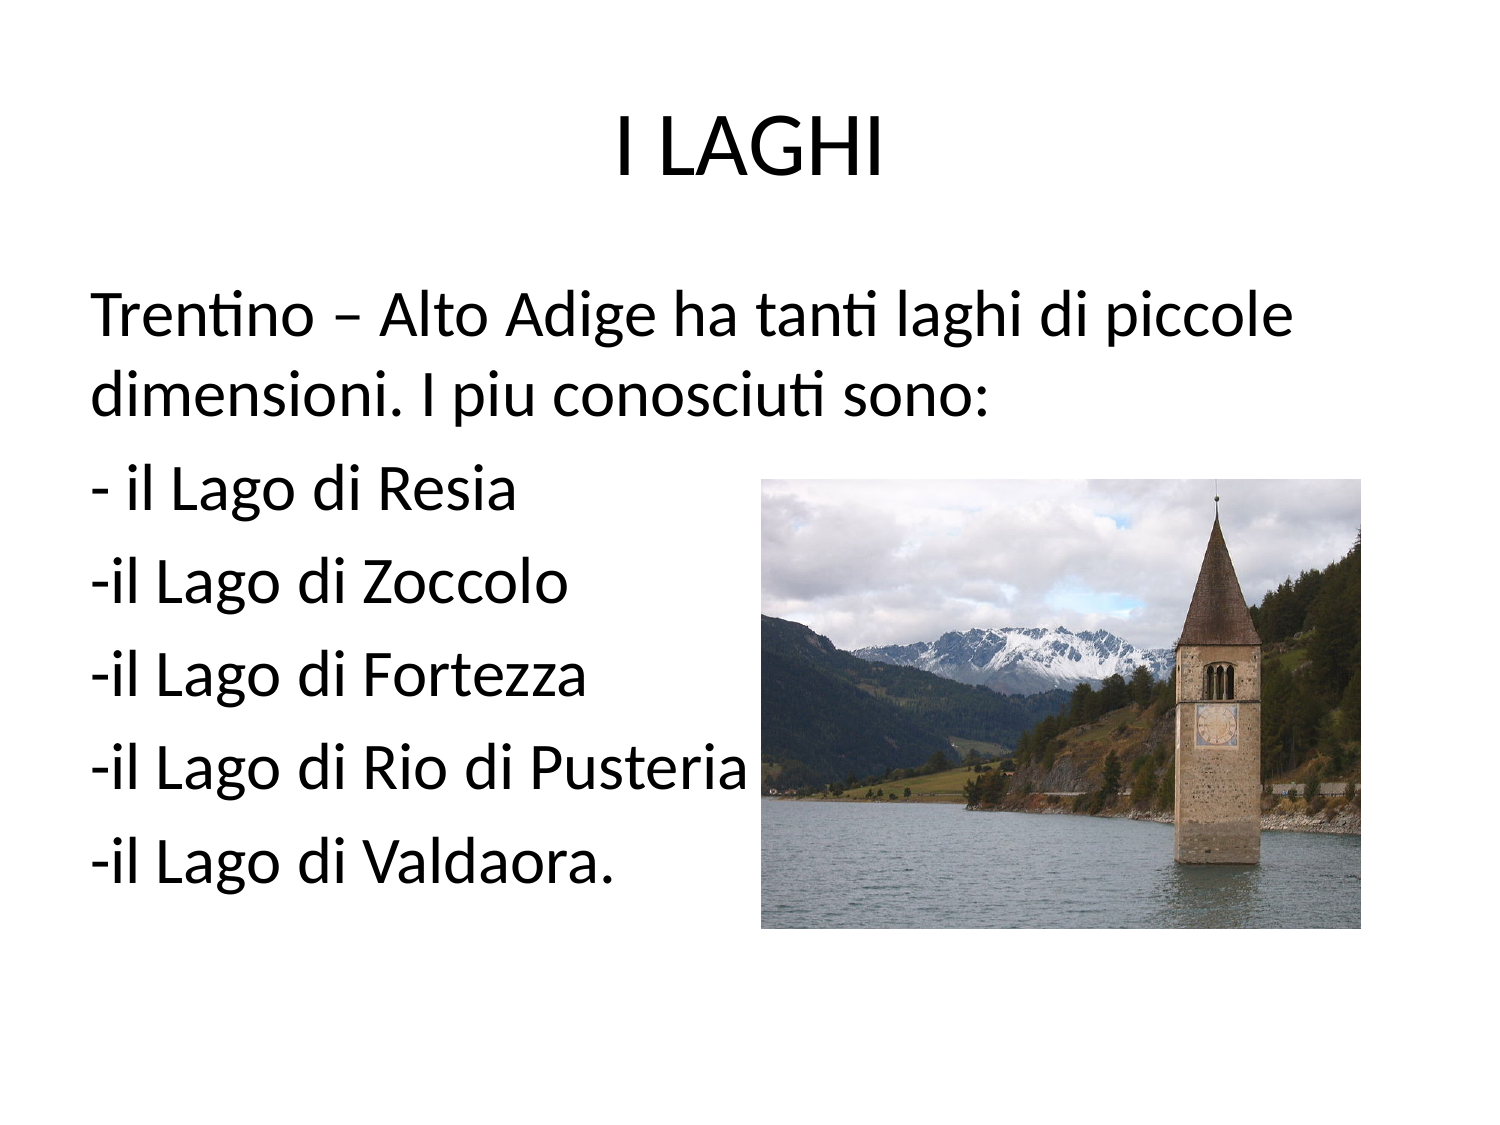

# I LAGHI
Trentino – Alto Adige ha tanti laghi di piccole dimensioni. I piu conosciuti sono:
- il Lago di Resia
-il Lago di Zoccolo
-il Lago di Fortezza
-il Lago di Rio di Pusteria
-il Lago di Valdaora.